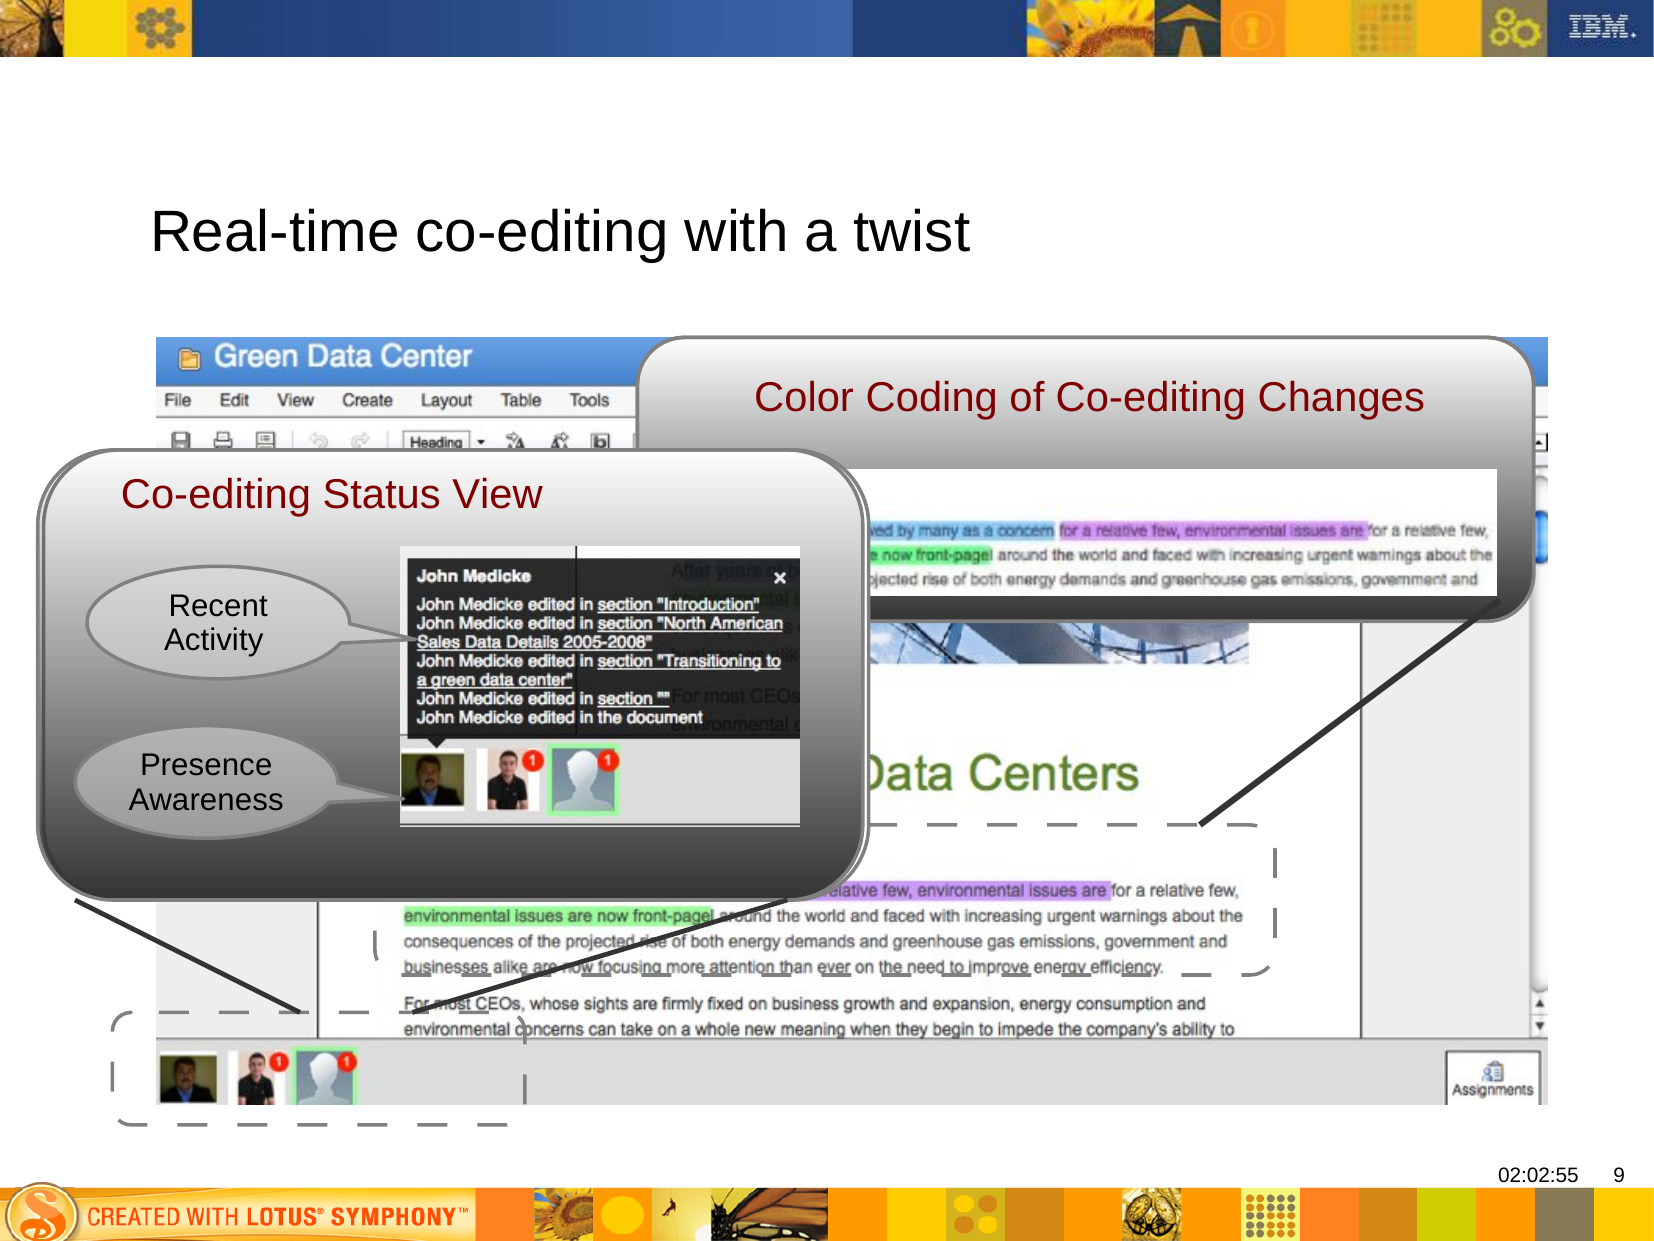

# Real-time co-editing with a twist
Color Coding of Co-editing Changes
Co-editing Status View
Recent Activity
Presence Awareness